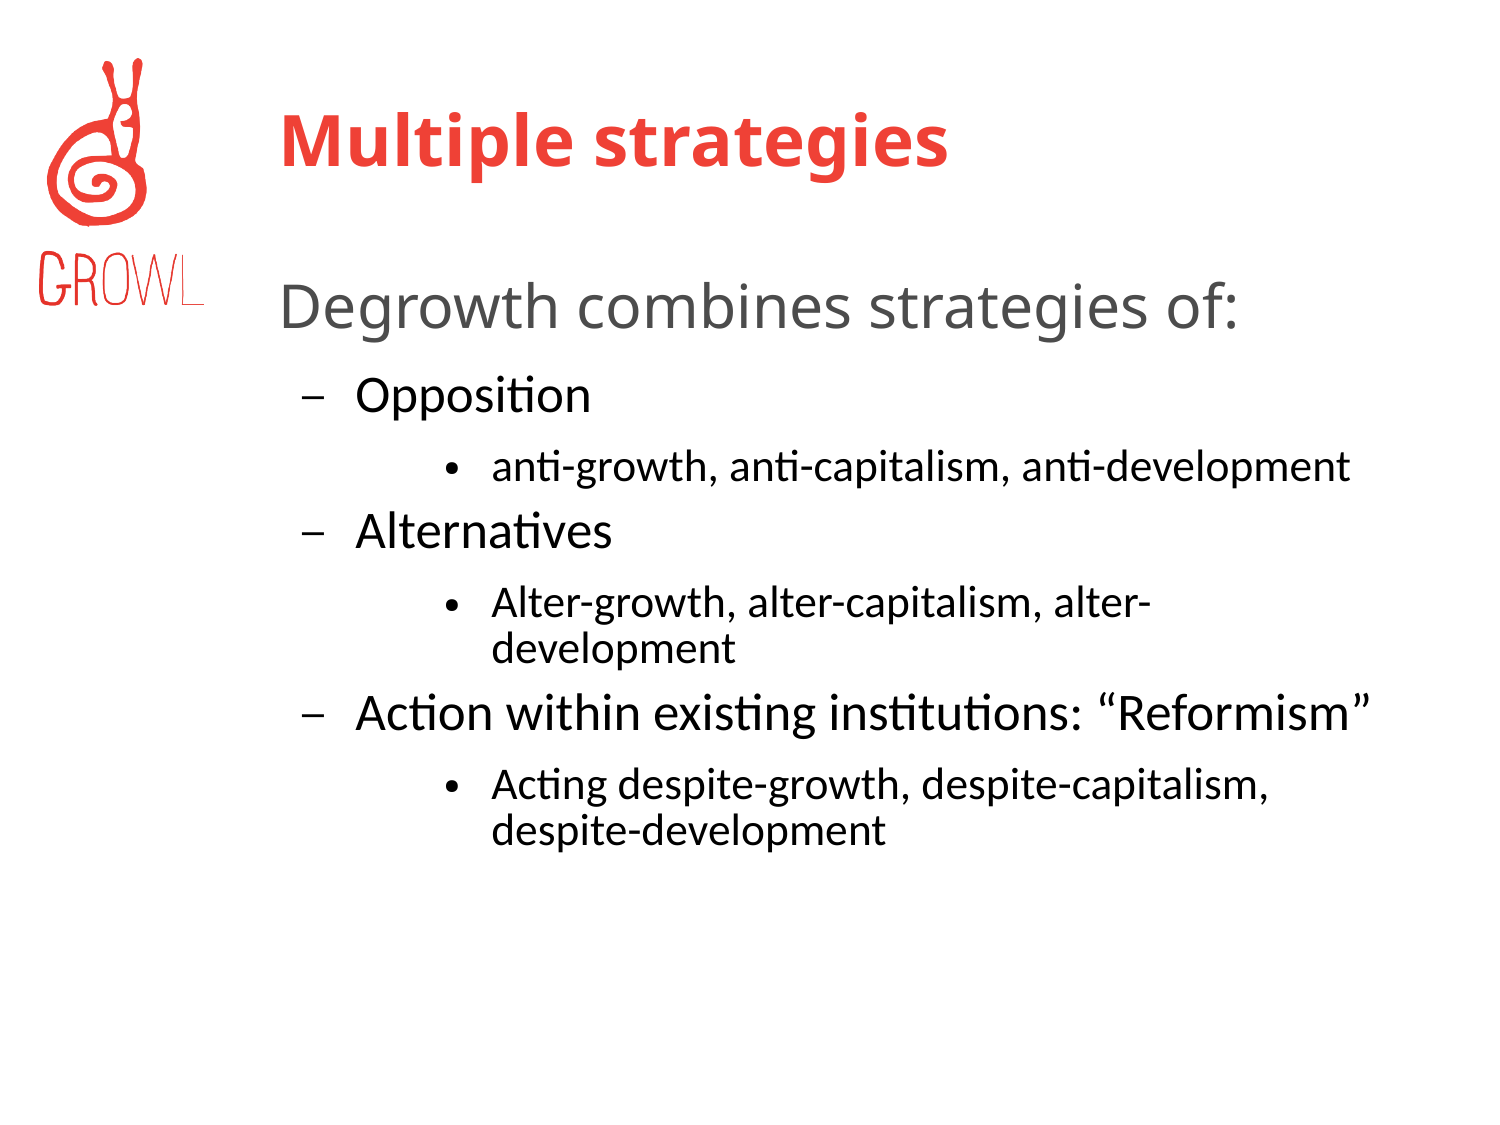

# Multiple strategies
Degrowth combines strategies of:
Opposition
anti-growth, anti-capitalism, anti-development
Alternatives
Alter-growth, alter-capitalism, alter-development
Action within existing institutions: “Reformism”
Acting despite-growth, despite-capitalism, despite-development